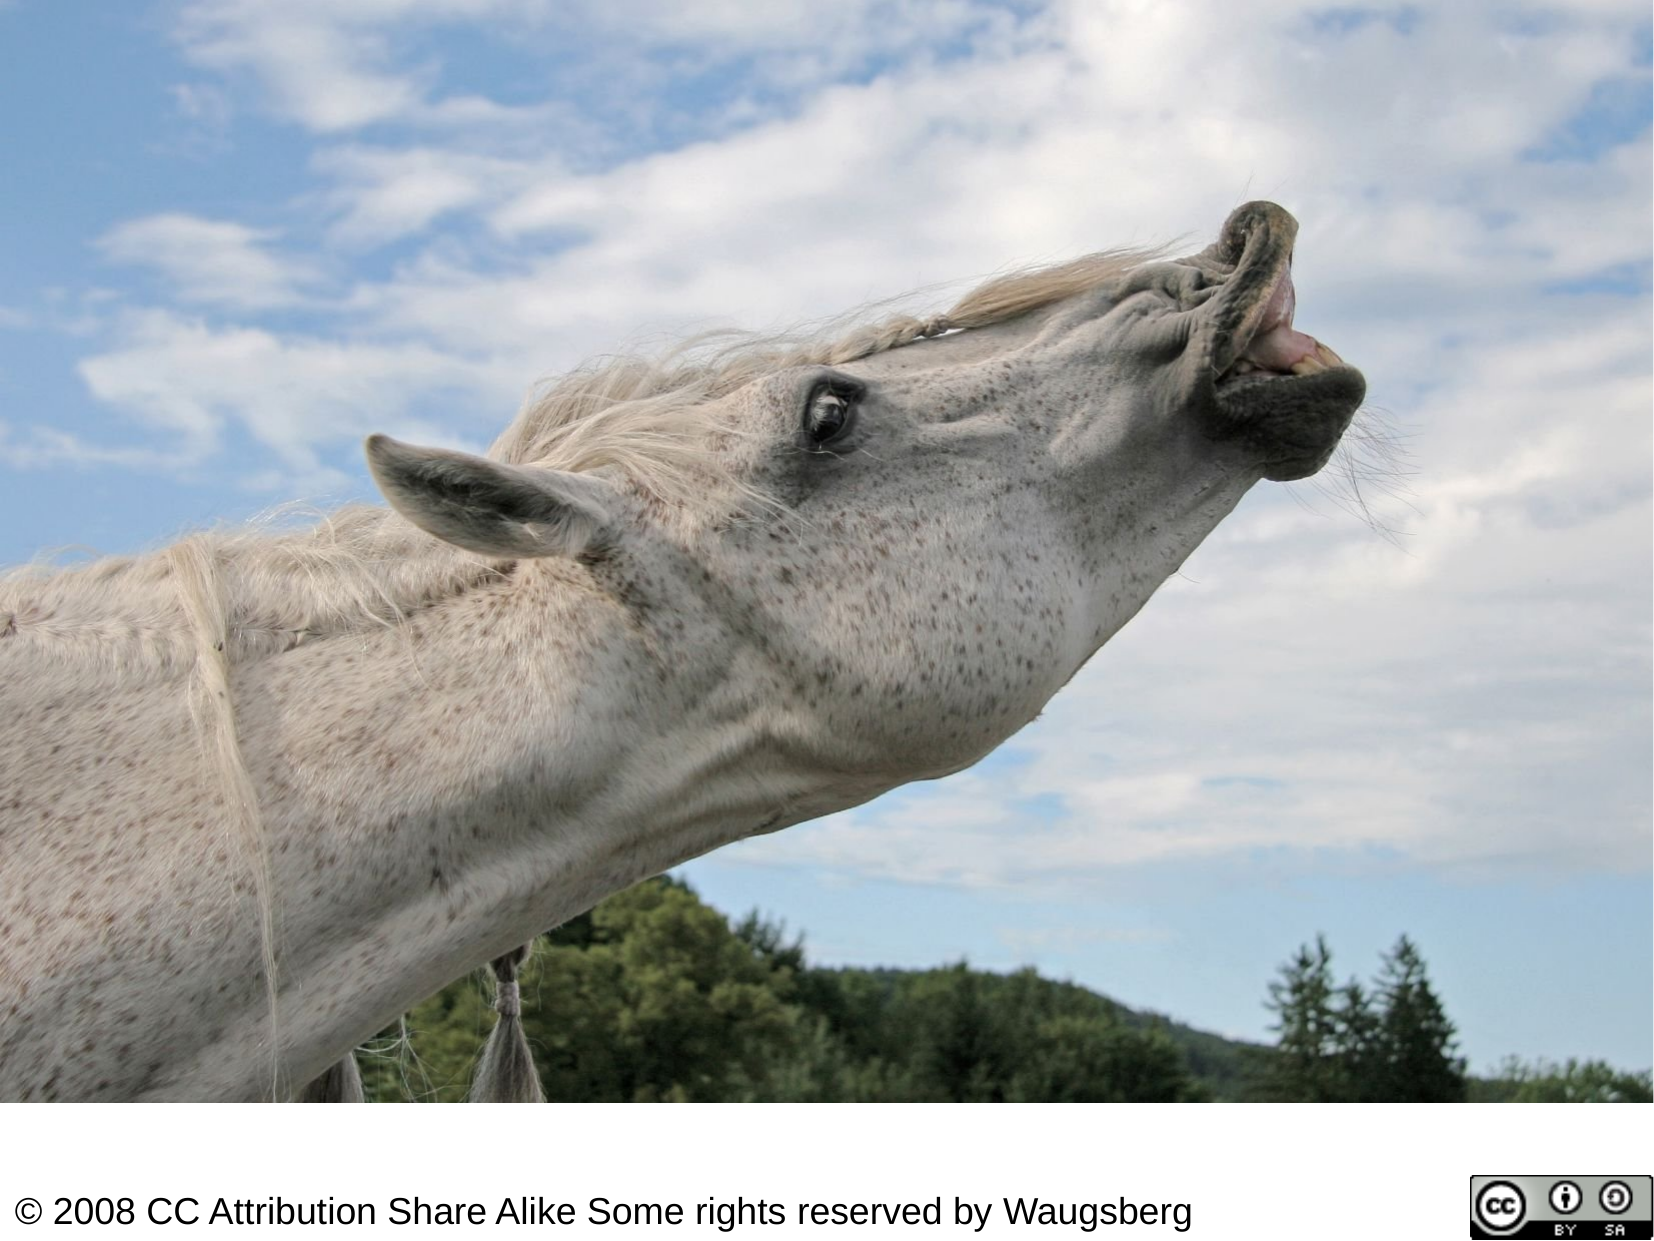

© 2008 CC Attribution Share Alike Some rights reserved by Waugsberg